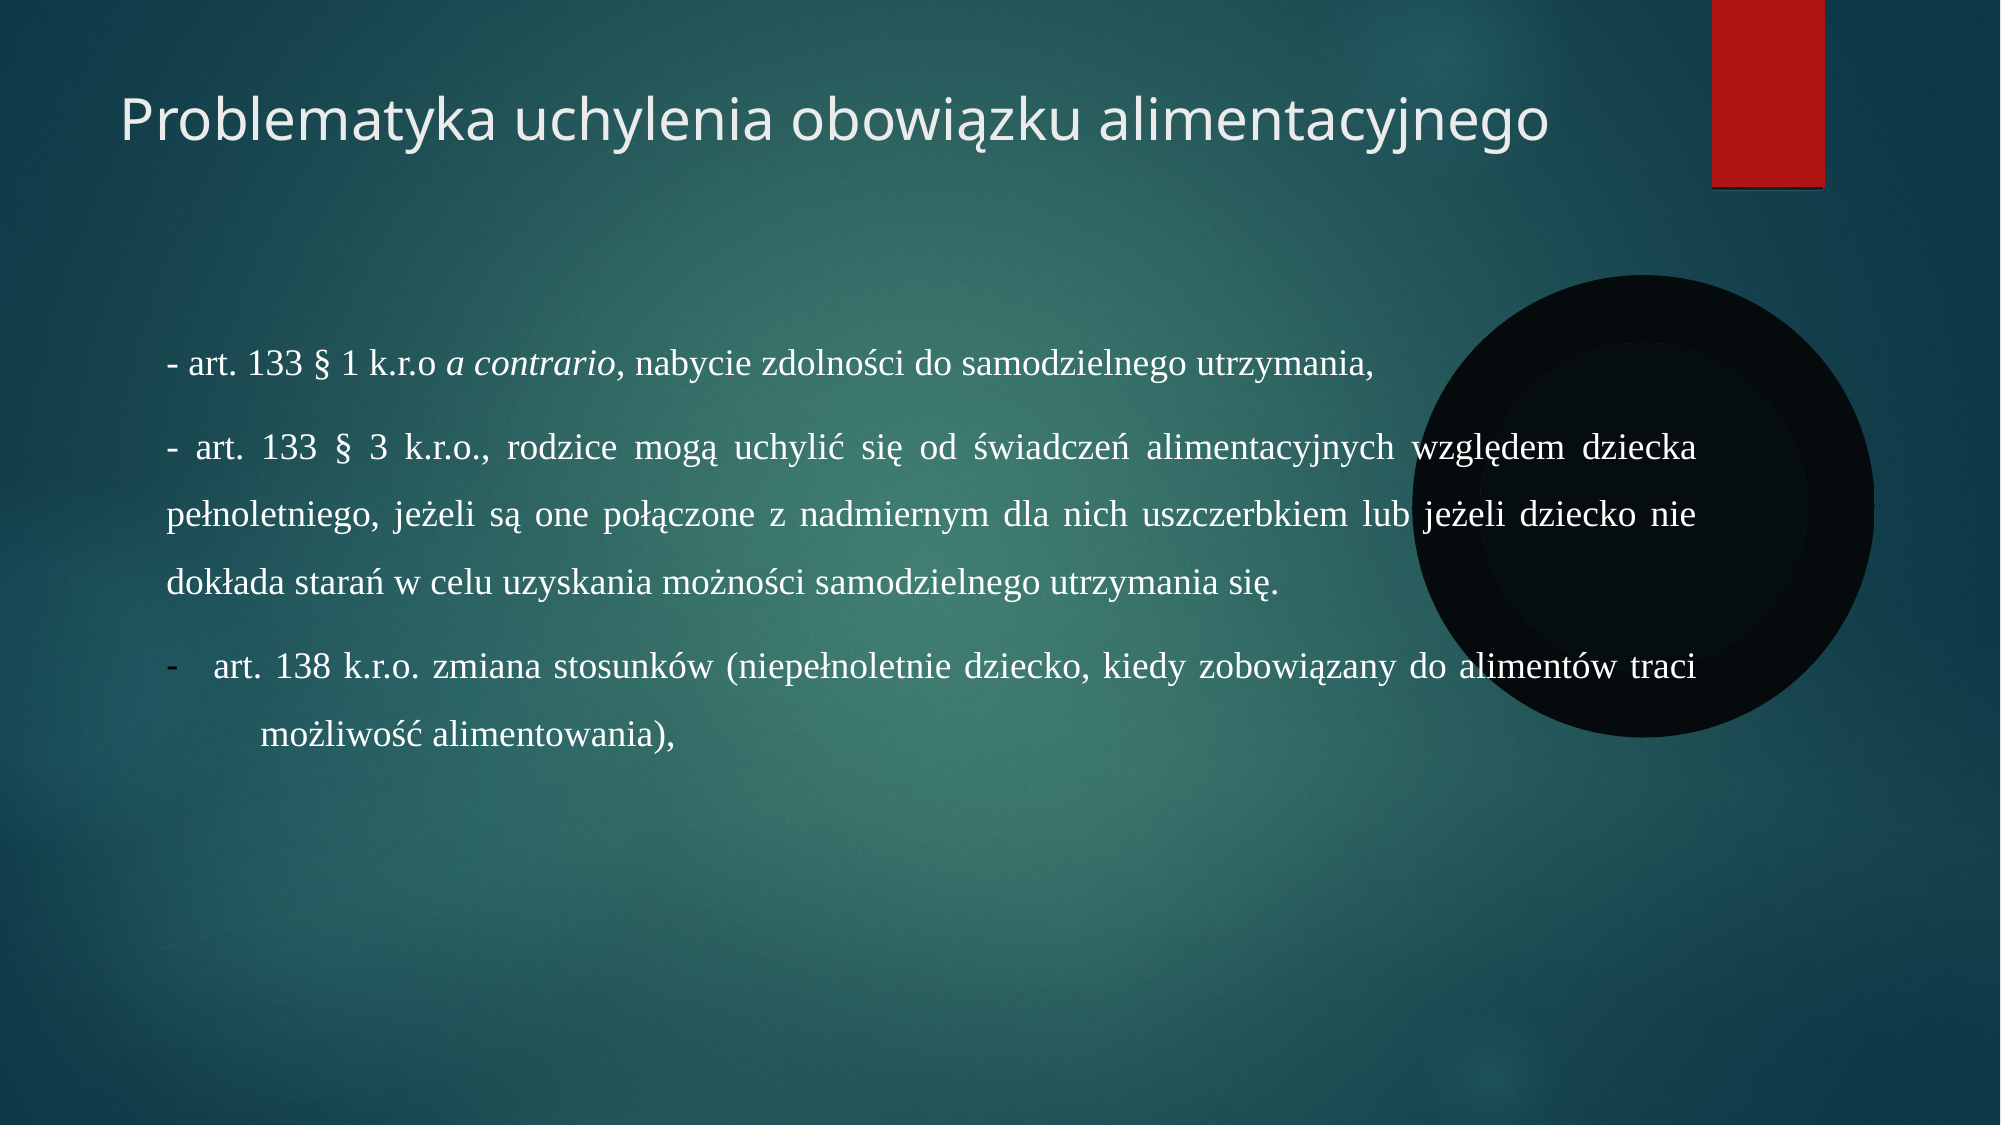

# Problematyka uchylenia obowiązku alimentacyjnego
- art. 133 § 1 k.r.o a contrario, nabycie zdolności do samodzielnego utrzymania,
- art. 133 § 3 k.r.o., rodzice mogą uchylić się od świadczeń alimentacyjnych względem dziecka pełnoletniego, jeżeli są one połączone z nadmiernym dla nich uszczerbkiem lub jeżeli dziecko nie dokłada starań w celu uzyskania możności samodzielnego utrzymania się.
art. 138 k.r.o. zmiana stosunków (niepełnoletnie dziecko, kiedy zobowiązany do alimentów traci możliwość alimentowania),